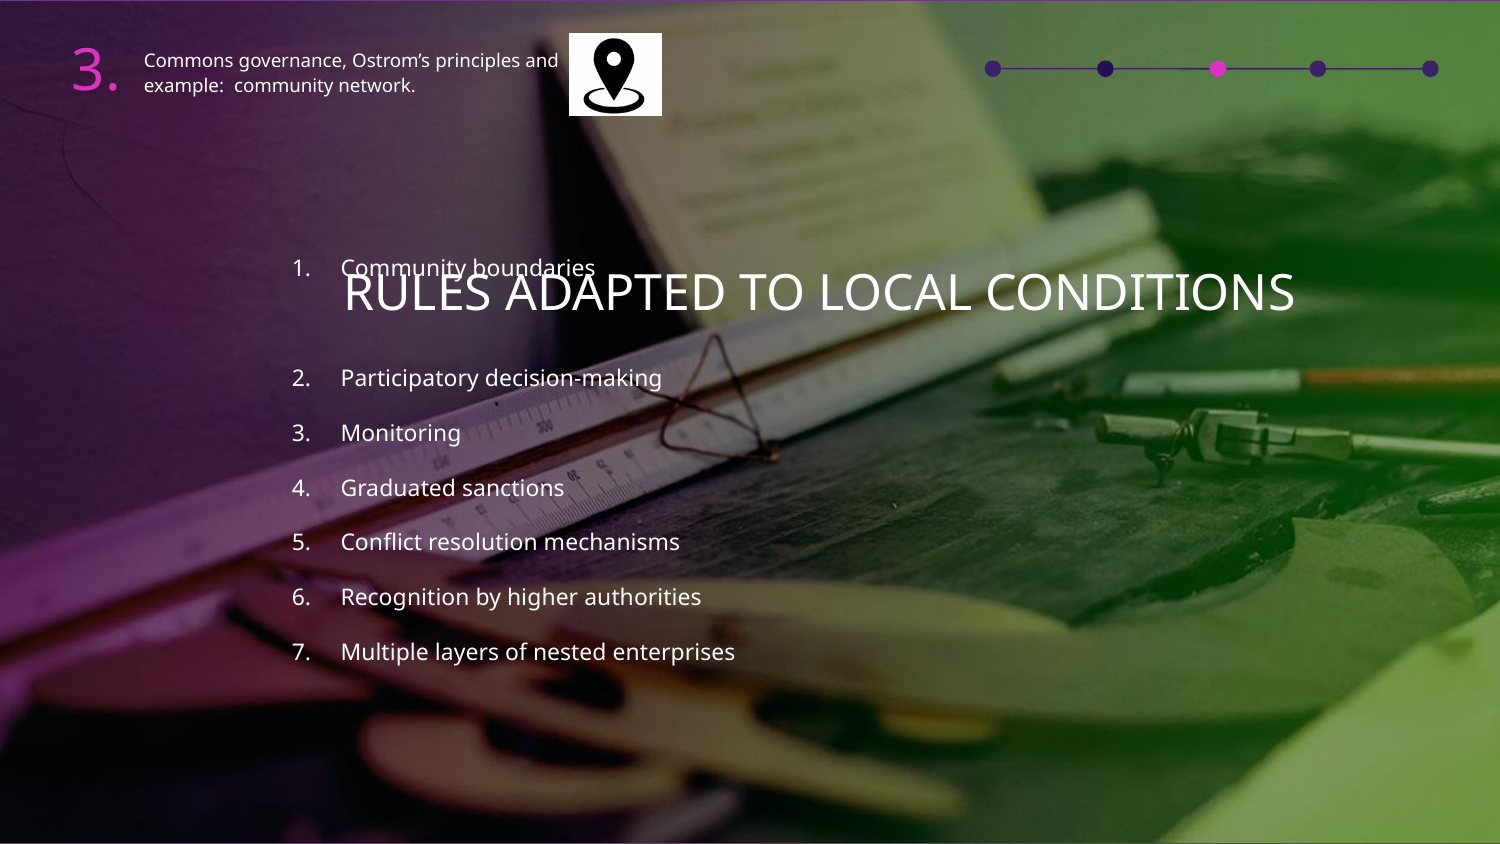

# 3.
Commons governance, Ostrom’s principles and example: community network.
Community boundaries
Participatory decision-making
Monitoring
Graduated sanctions
Conflict resolution mechanisms
Recognition by higher authorities
Multiple layers of nested enterprises
RULES ADAPTED TO LOCAL CONDITIONS